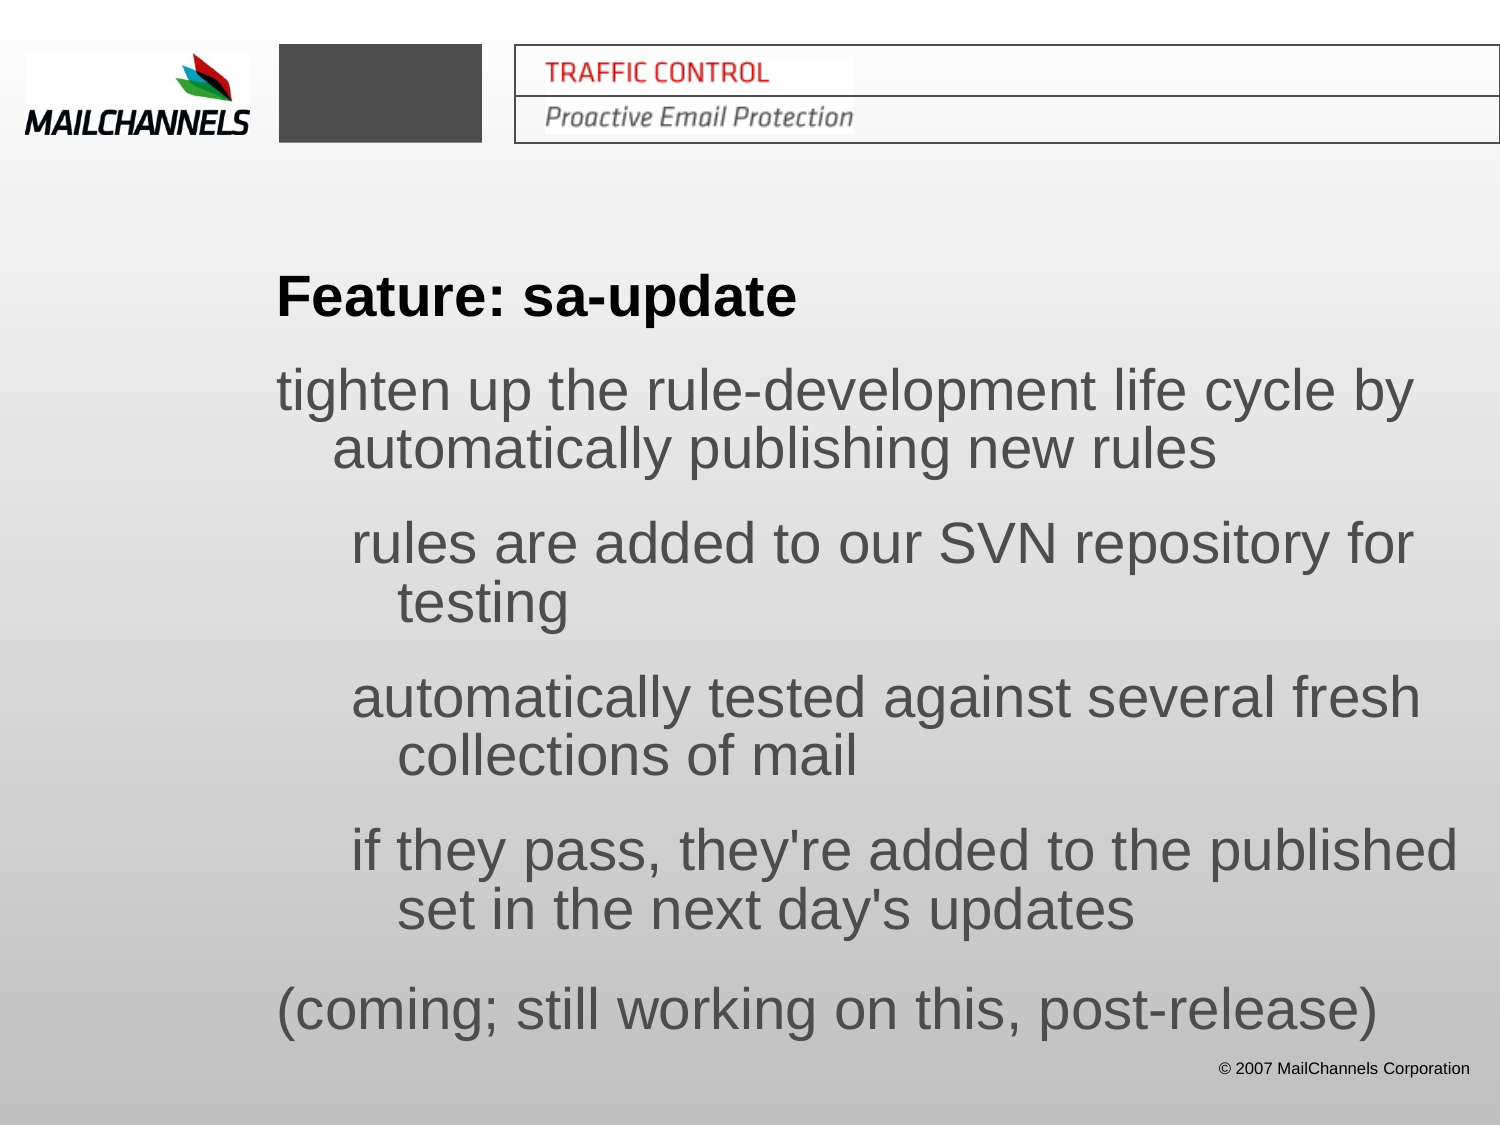

# Feature: sa-update
tighten up the rule-development life cycle by automatically publishing new rules
rules are added to our SVN repository for testing
automatically tested against several fresh collections of mail
if they pass, they're added to the published set in the next day's updates
(coming; still working on this, post-release)